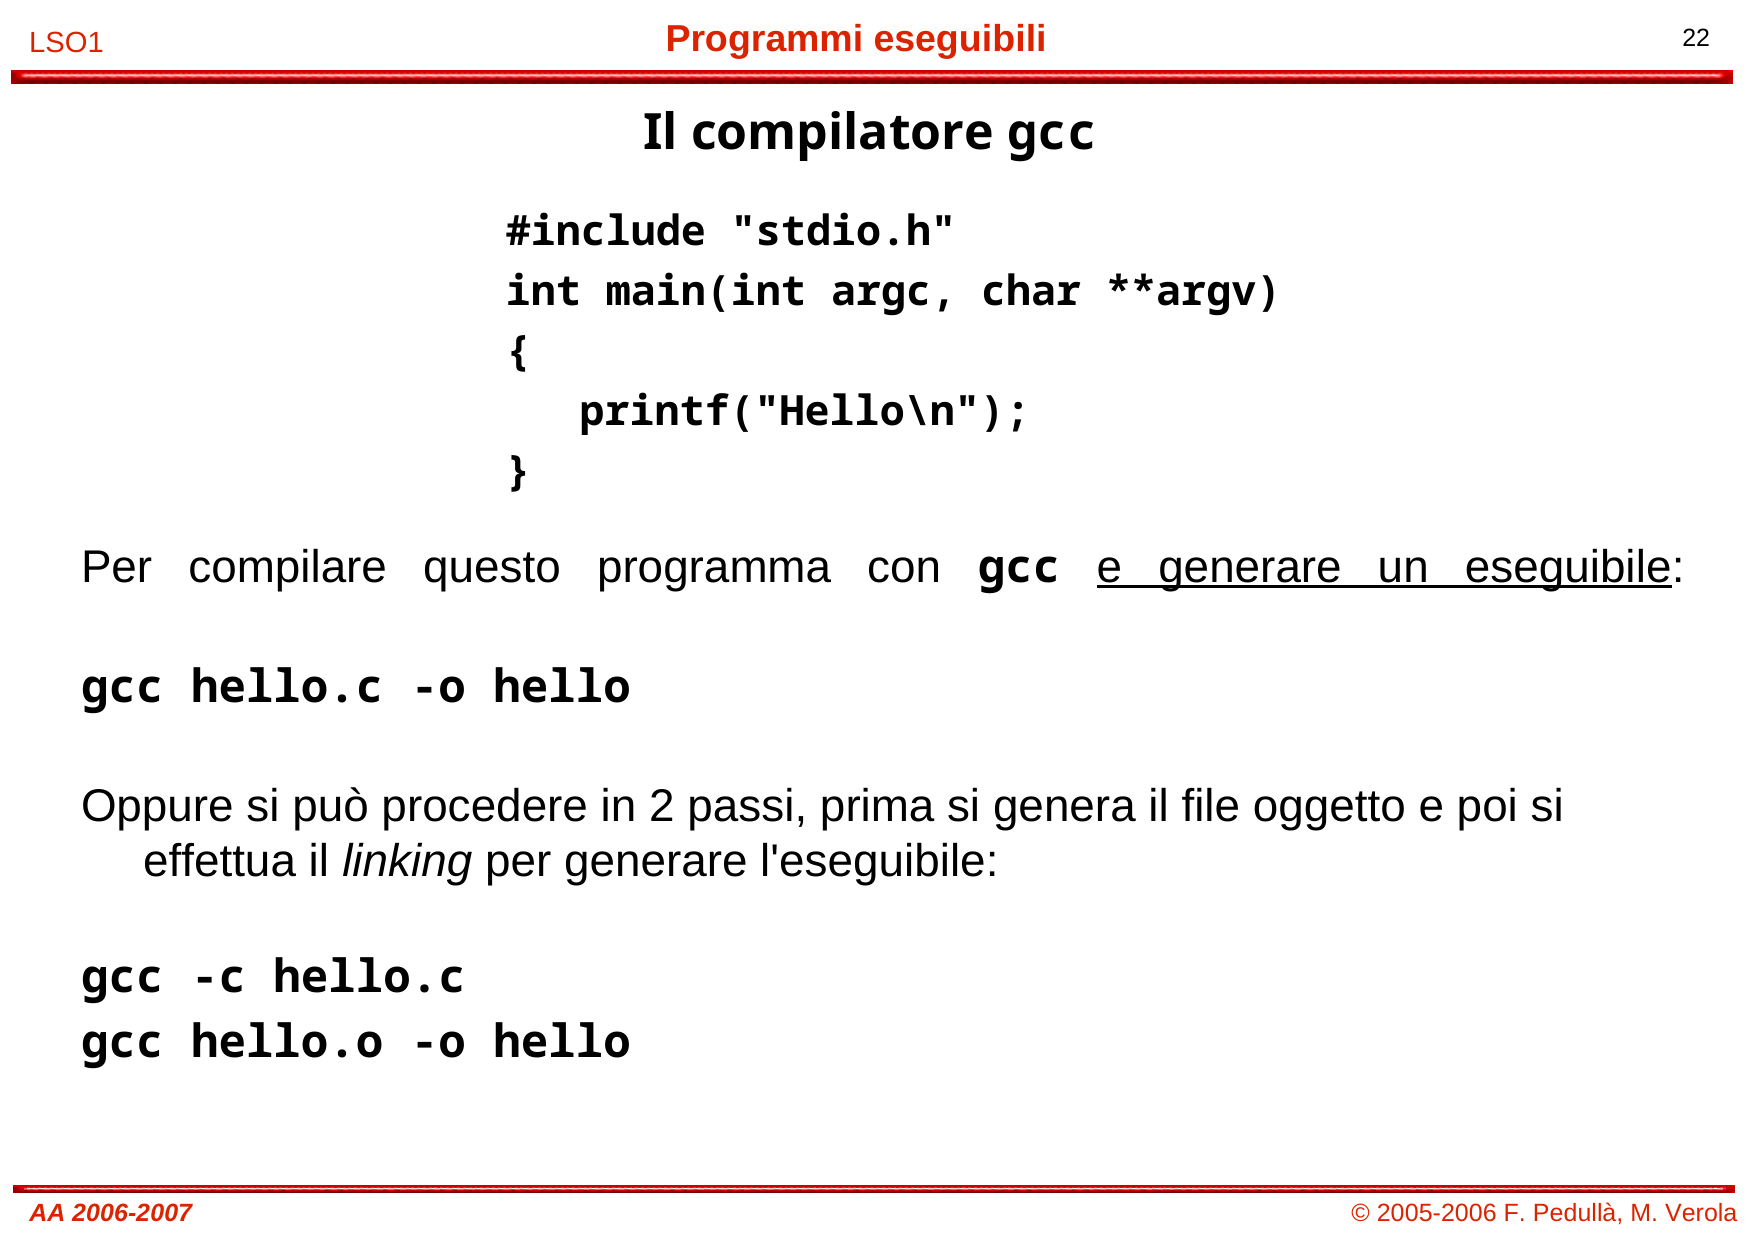

# Il compilatore gcc
#include "stdio.h"
int main(int argc, char **argv)
{
	printf("Hello\n");
}
Per compilare questo programma con gcc e generare un eseguibile:
gcc hello.c -o hello
Oppure si può procedere in 2 passi, prima si genera il file oggetto e poi si effettua il linking per generare l'eseguibile:
gcc -c hello.c
gcc hello.o -o hello